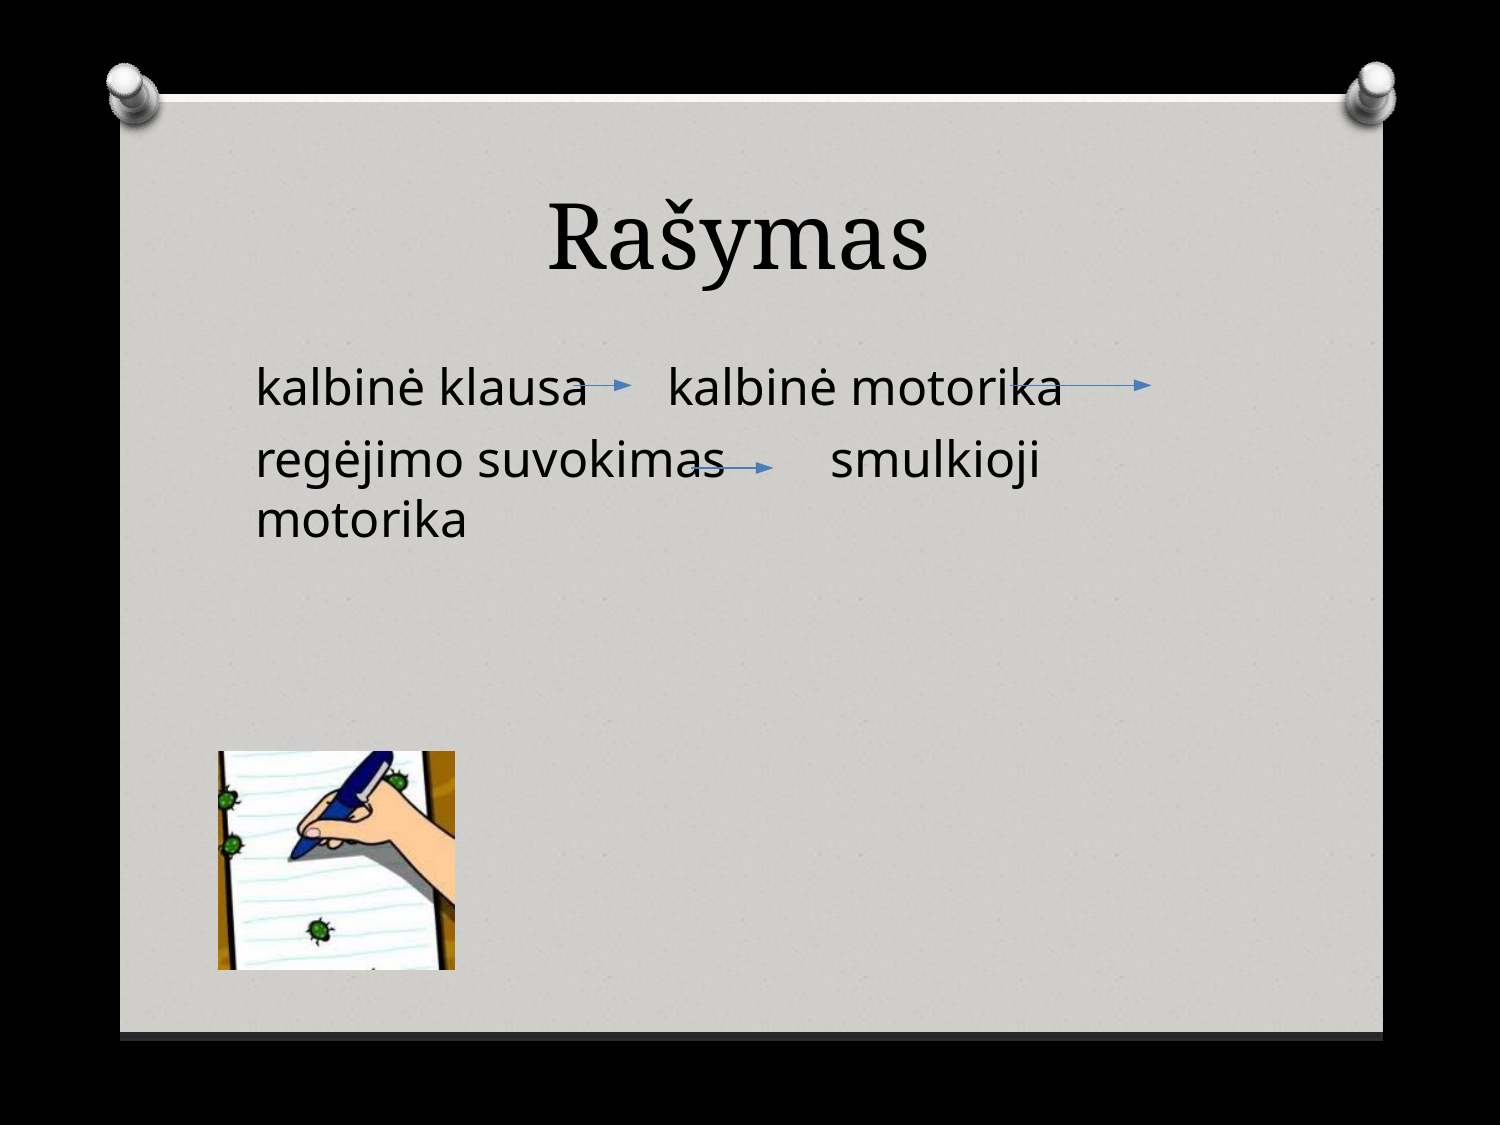

# Rašymas
kalbinė klausa kalbinė motorika
regėjimo suvokimas smulkioji motorika